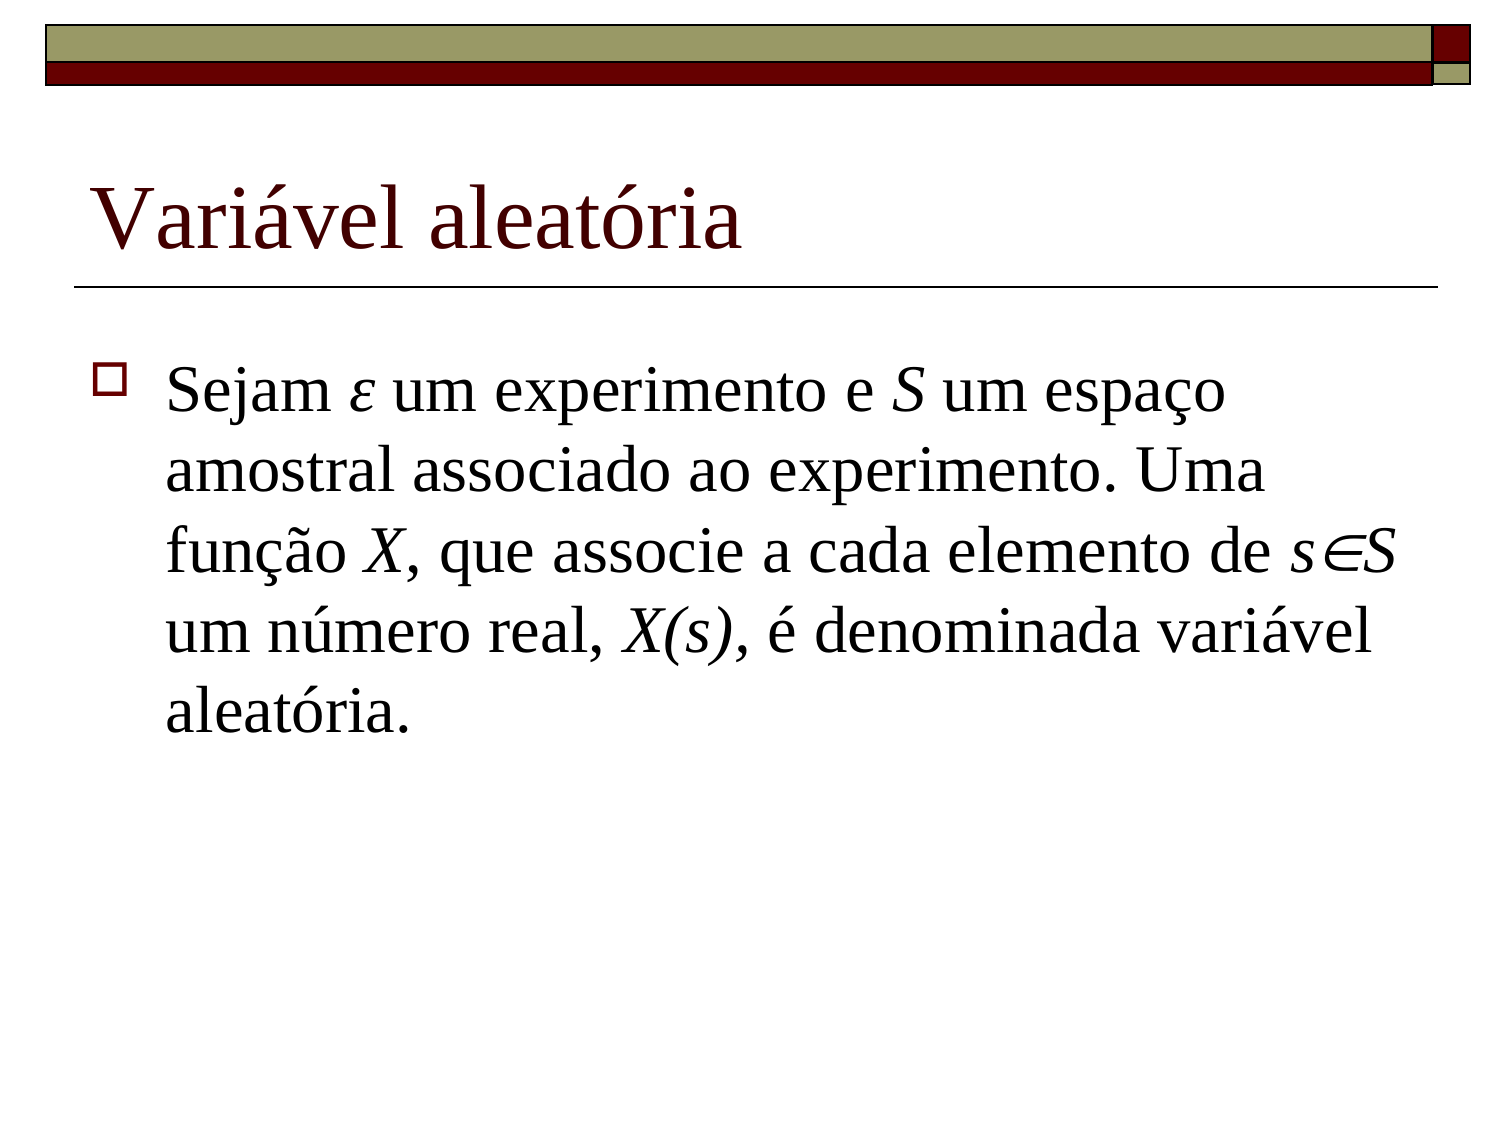

# Variável aleatória
Sejam ε um experimento e S um espaço amostral associado ao experimento. Uma função X, que associe a cada elemento de sS um número real, X(s), é denominada variável aleatória.